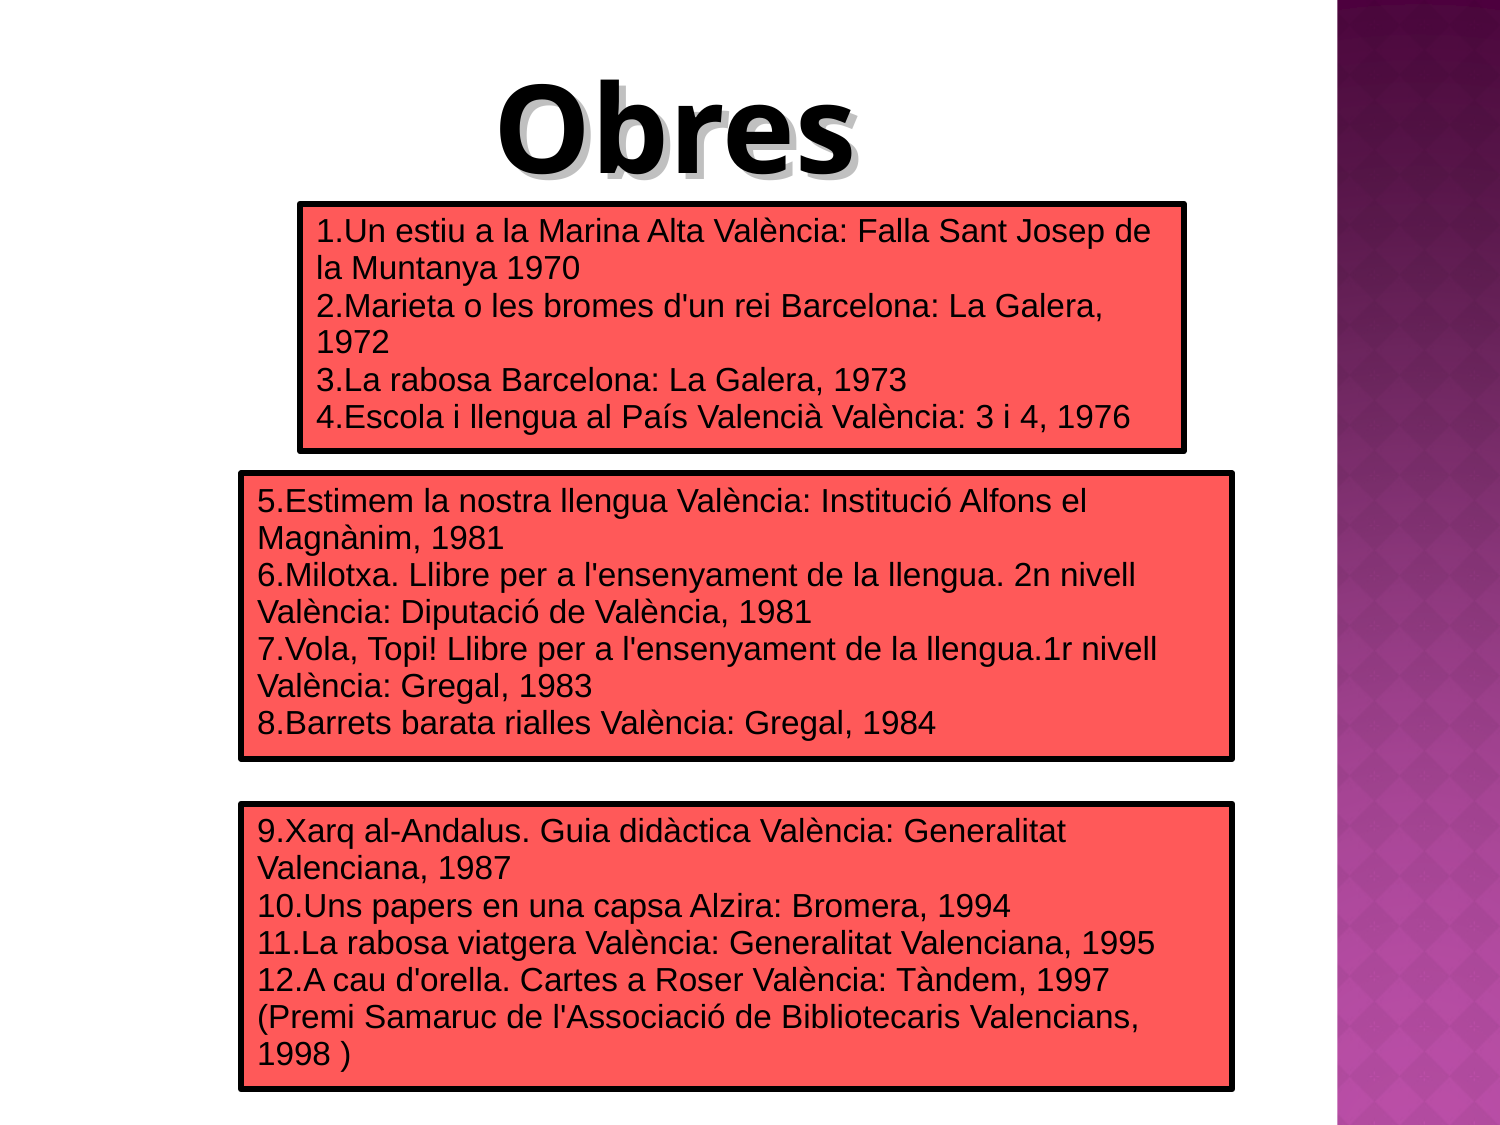

# Obres
Un estiu a la Marina Alta València: Falla Sant Josep de la Muntanya 1970
Marieta o les bromes d'un rei Barcelona: La Galera, 1972
La rabosa Barcelona: La Galera, 1973
Escola i llengua al País Valencià València: 3 i 4, 1976
Estimem la nostra llengua València: Institució Alfons el Magnànim, 1981
Milotxa. Llibre per a l'ensenyament de la llengua. 2n nivell València: Diputació de València, 1981
Vola, Topi! Llibre per a l'ensenyament de la llengua.1r nivell València: Gregal, 1983
Barrets barata rialles València: Gregal, 1984
Xarq al-Andalus. Guia didàctica València: Generalitat Valenciana, 1987
Uns papers en una capsa Alzira: Bromera, 1994
La rabosa viatgera València: Generalitat Valenciana, 1995
A cau d'orella. Cartes a Roser València: Tàndem, 1997 (Premi Samaruc de l'Associació de Bibliotecaris Valencians, 1998 )